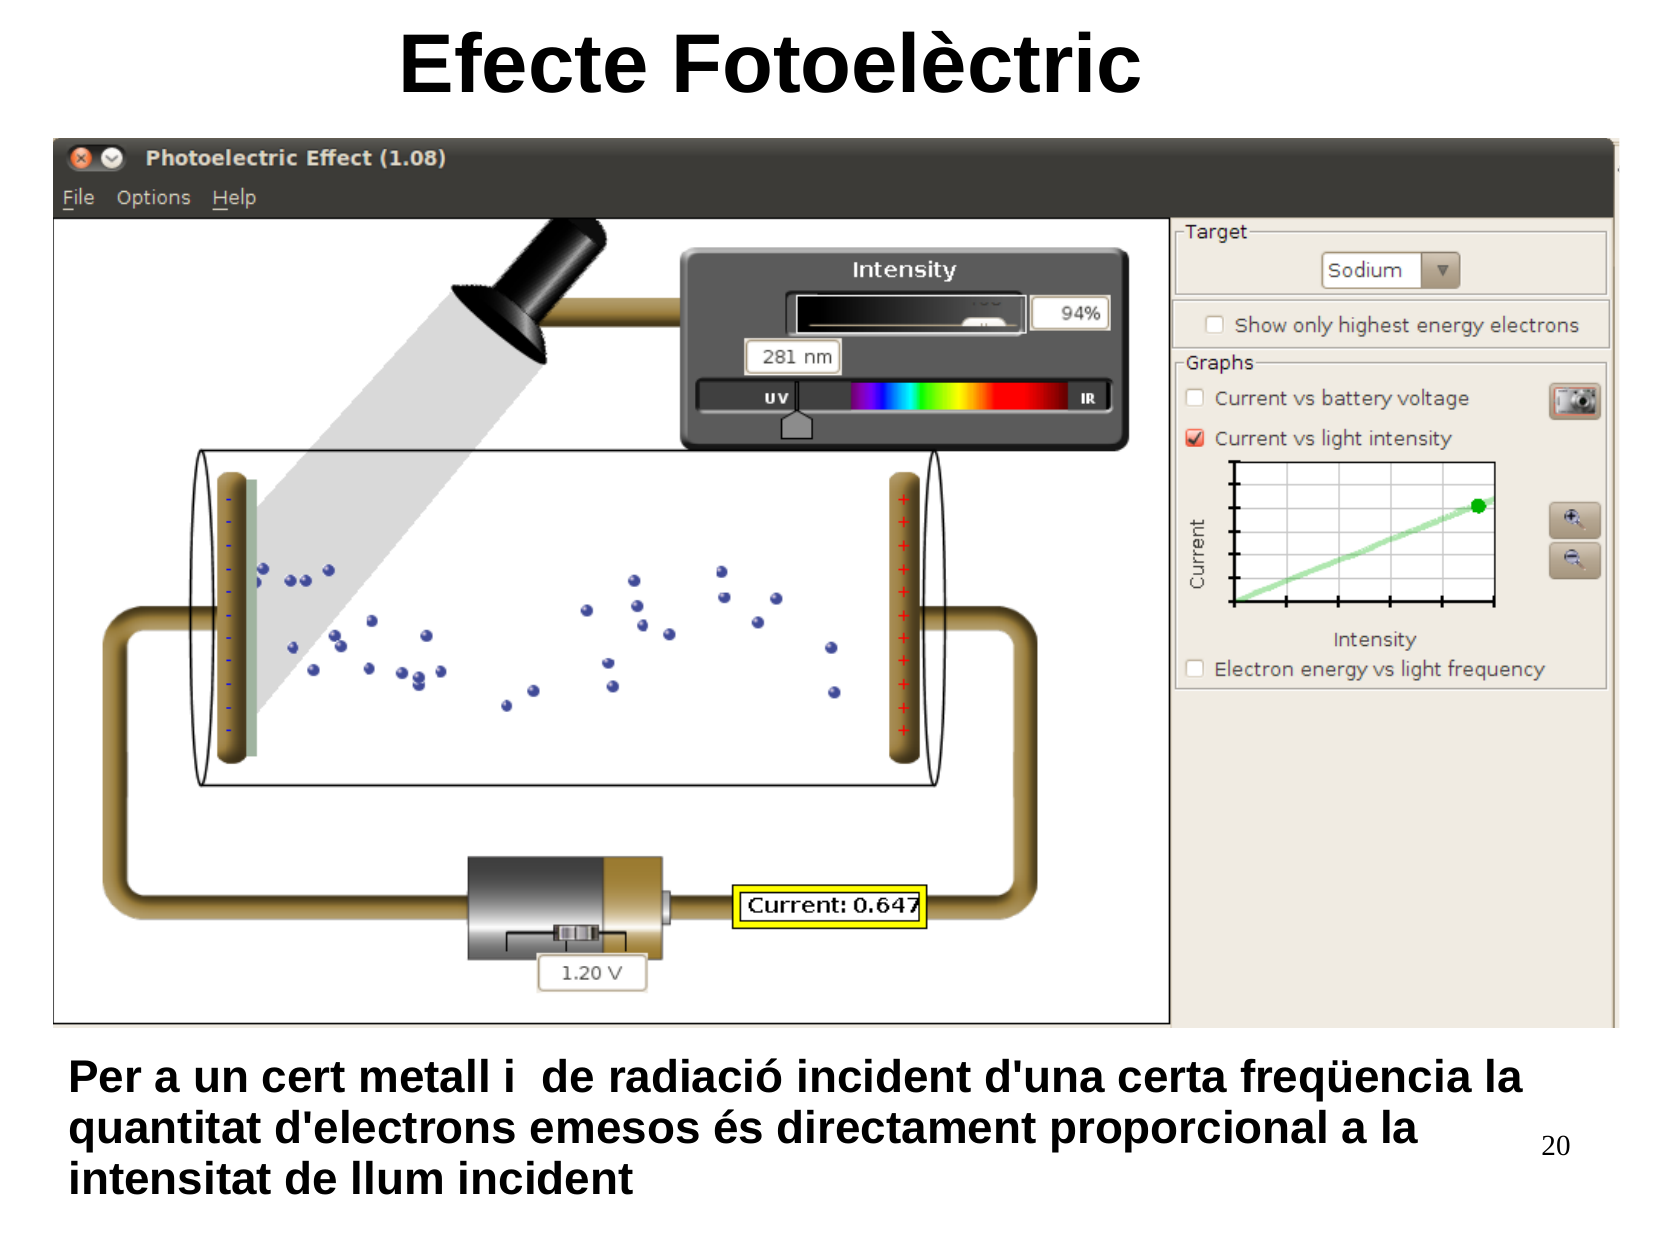

Efecte Fotoelèctric
Per a un cert metall i de radiació incident d'una certa freqüencia la quantitat d'electrons emesos és directament proporcional a la intensitat de llum incident
20